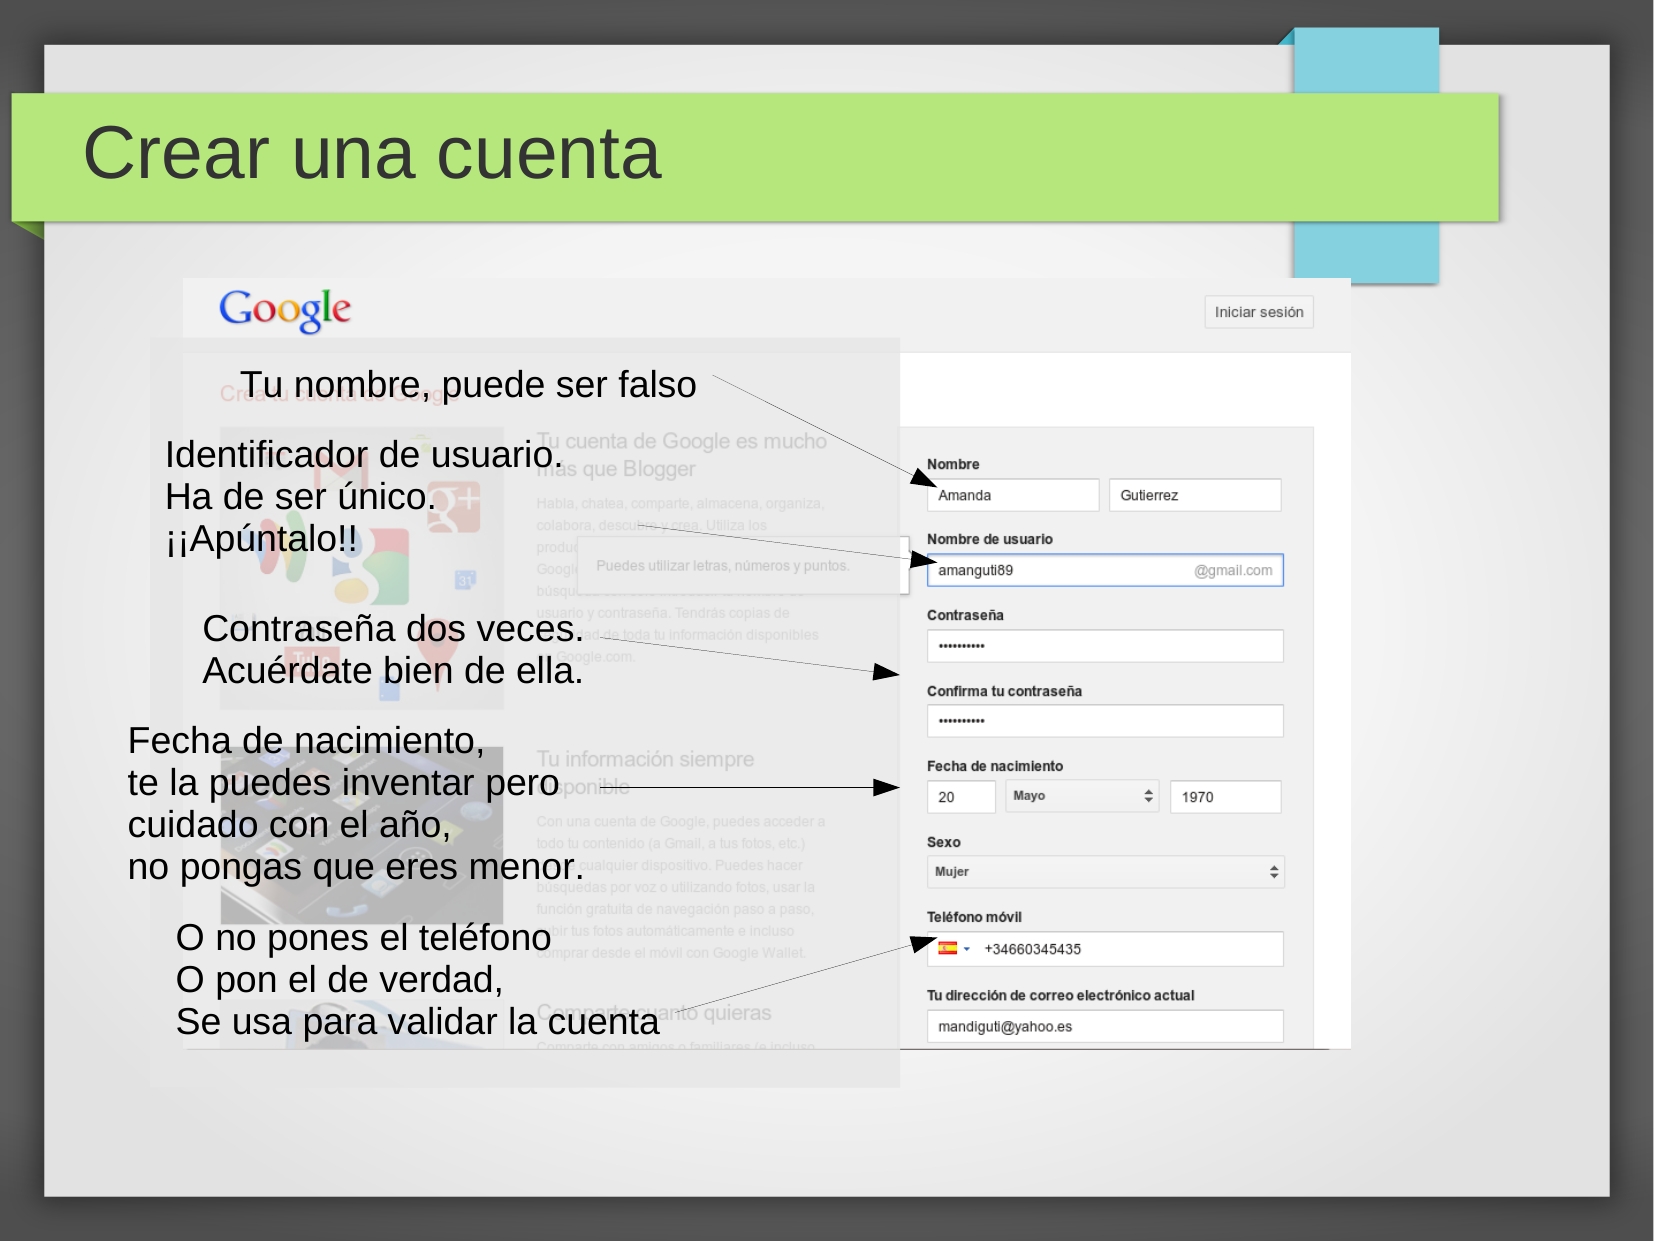

# Crear una cuenta
Tu nombre, puede ser falso
Identificador de usuario.
Ha de ser único.
¡¡Apúntalo!!
Contraseña dos veces.
Acuérdate bien de ella.
Fecha de nacimiento,
te la puedes inventar pero
cuidado con el año,
no pongas que eres menor.
O no pones el teléfono
O pon el de verdad,
Se usa para validar la cuenta